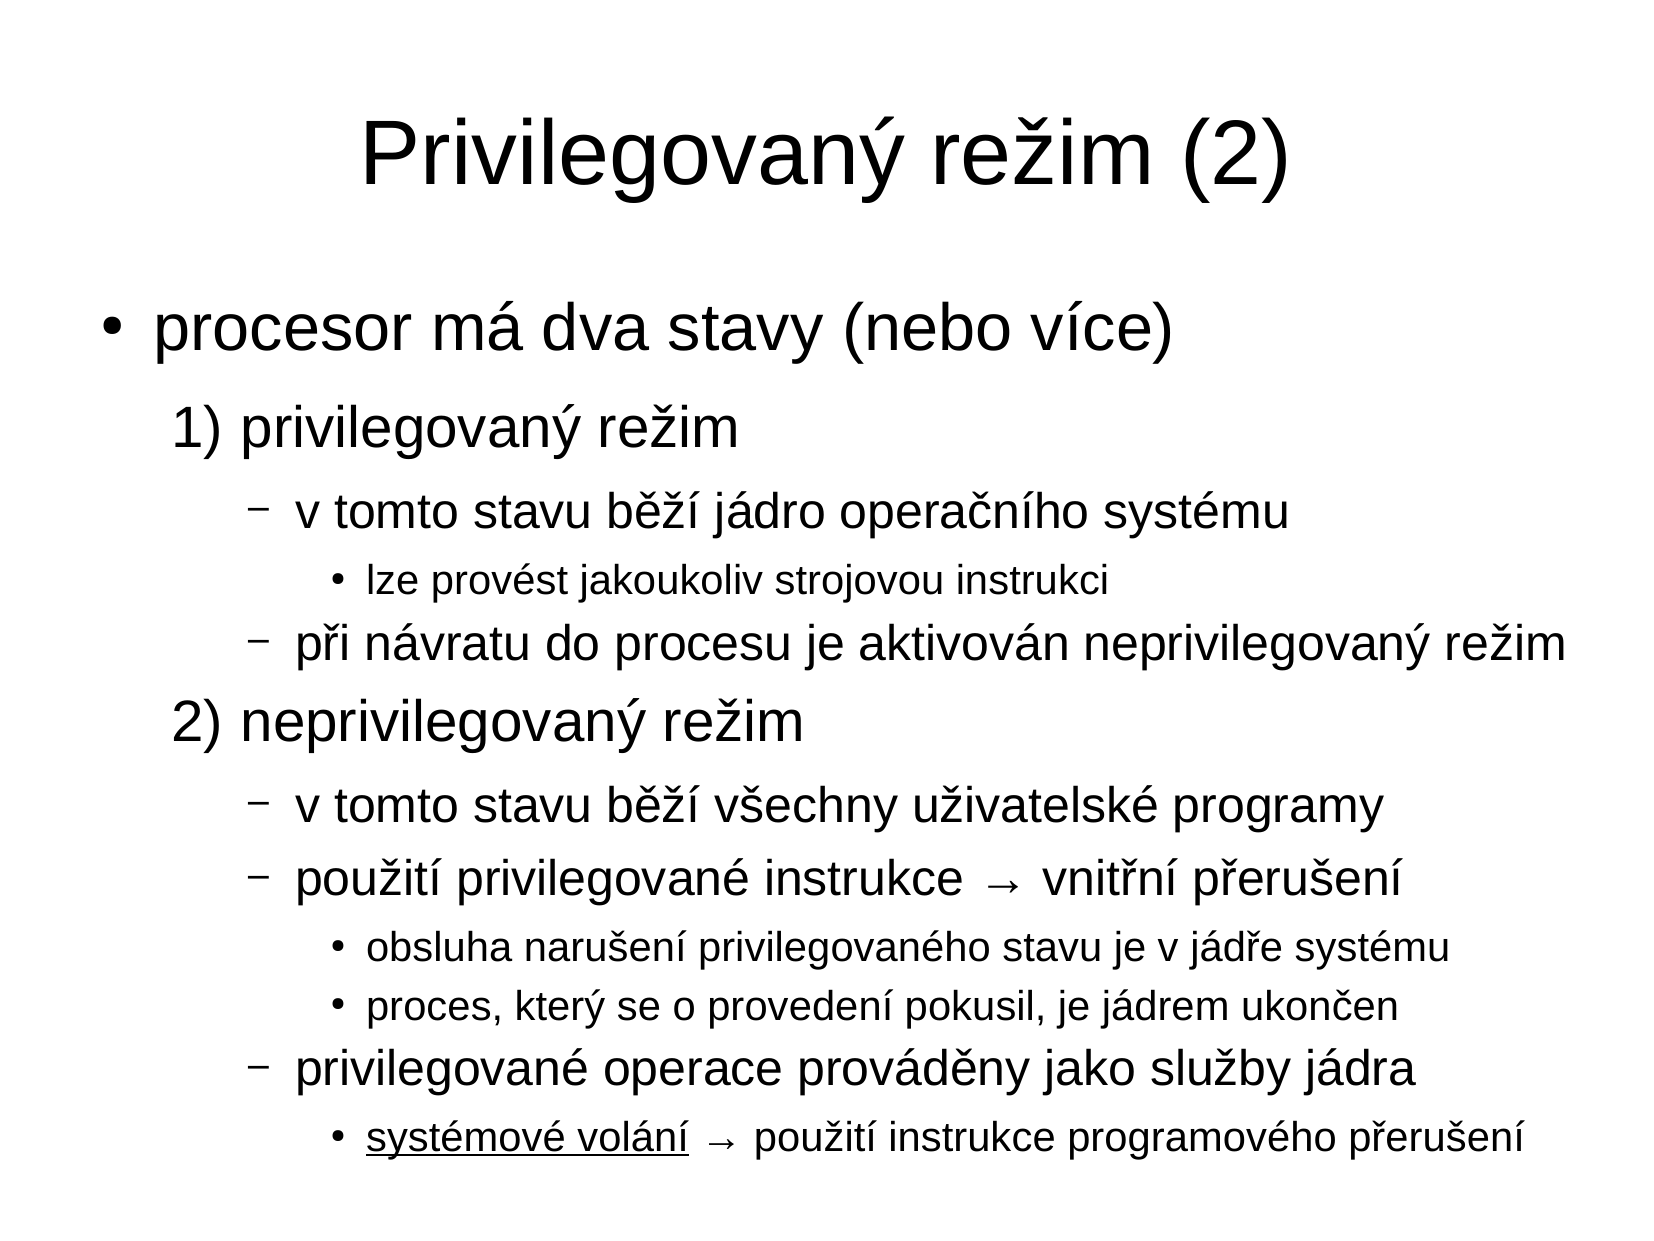

# Privilegovaný režim (2)
procesor má dva stavy (nebo více)
 privilegovaný režim
v tomto stavu běží jádro operačního systému
lze provést jakoukoliv strojovou instrukci
při návratu do procesu je aktivován neprivilegovaný režim
 neprivilegovaný režim
v tomto stavu běží všechny uživatelské programy
použití privilegované instrukce → vnitřní přerušení
obsluha narušení privilegovaného stavu je v jádře systému
proces, který se o provedení pokusil, je jádrem ukončen
privilegované operace prováděny jako služby jádra
systémové volání → použití instrukce programového přerušení